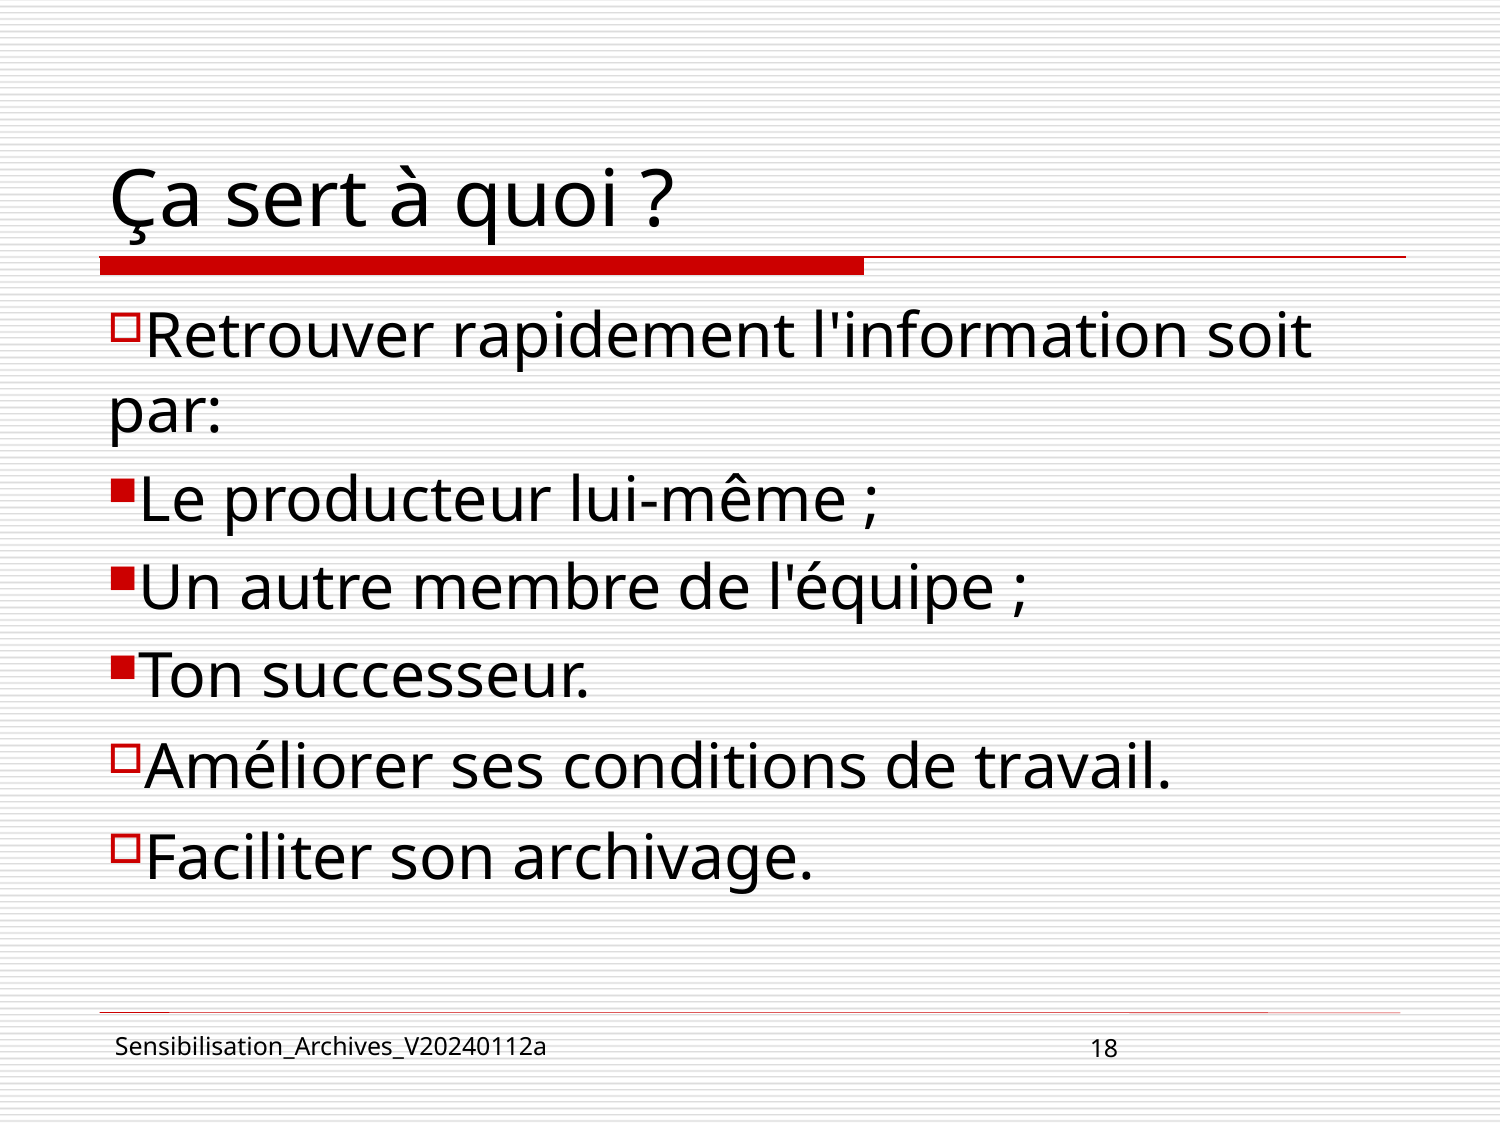

# Ça sert à quoi ?
Retrouver rapidement l'information soit par:
Le producteur lui-même ;
Un autre membre de l'équipe ;
Ton successeur.
Améliorer ses conditions de travail.
Faciliter son archivage.
Sensibilisation_Archives_V20240112a